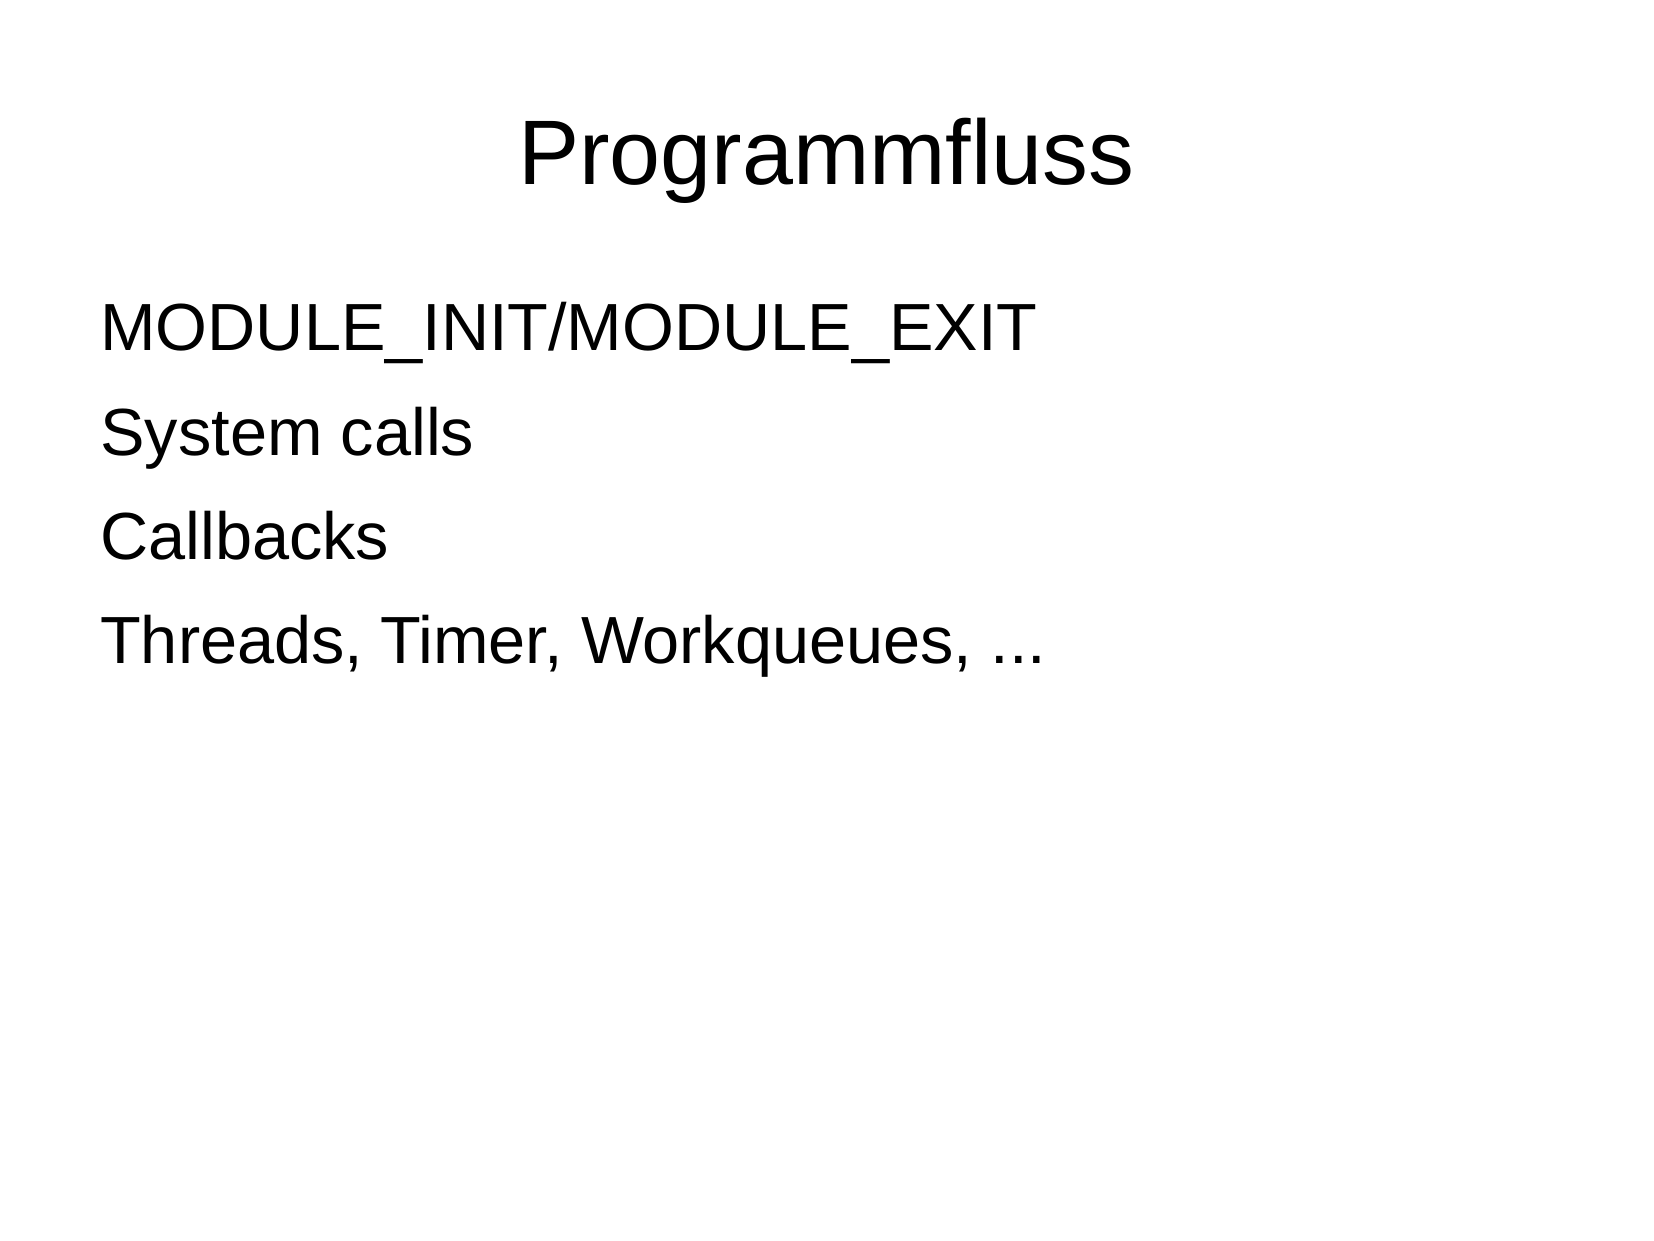

# Programmfluss
MODULE_INIT/MODULE_EXIT
System calls
Callbacks
Threads, Timer, Workqueues, ...